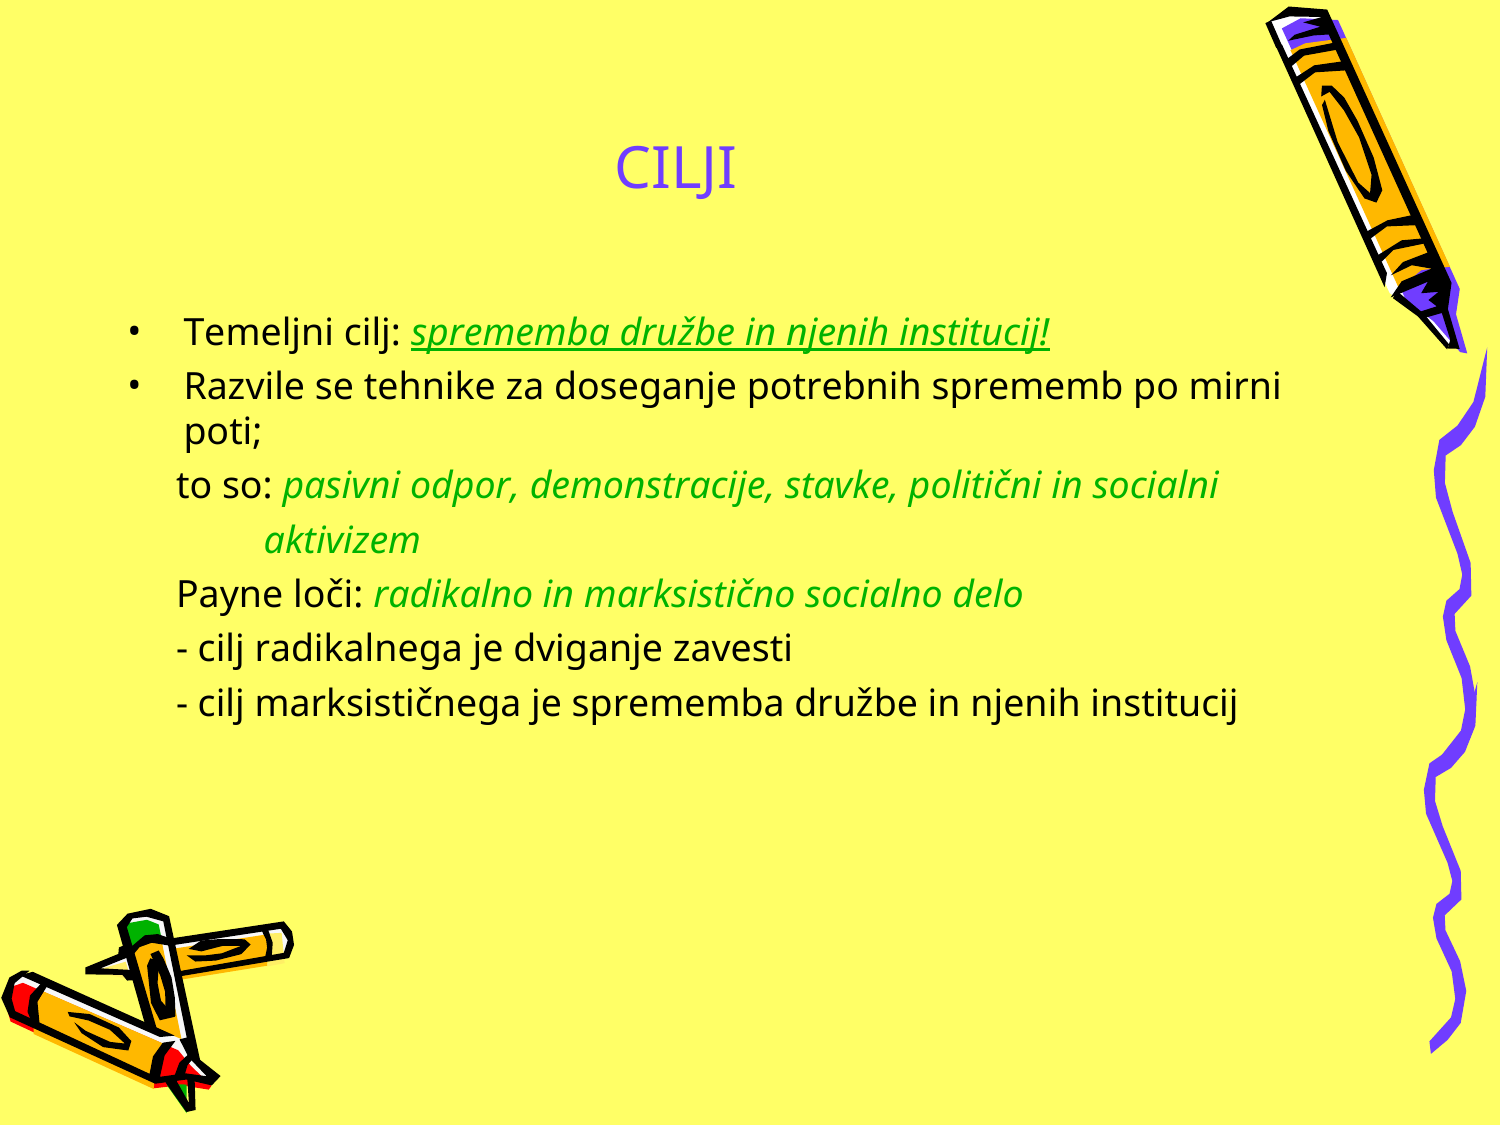

# CILJI
Temeljni cilj: sprememba družbe in njenih institucij!
Razvile se tehnike za doseganje potrebnih sprememb po mirni poti;
 to so: pasivni odpor, demonstracije, stavke, politični in socialni
 aktivizem
 Payne loči: radikalno in marksistično socialno delo
 - cilj radikalnega je dviganje zavesti
 - cilj marksističnega je sprememba družbe in njenih institucij